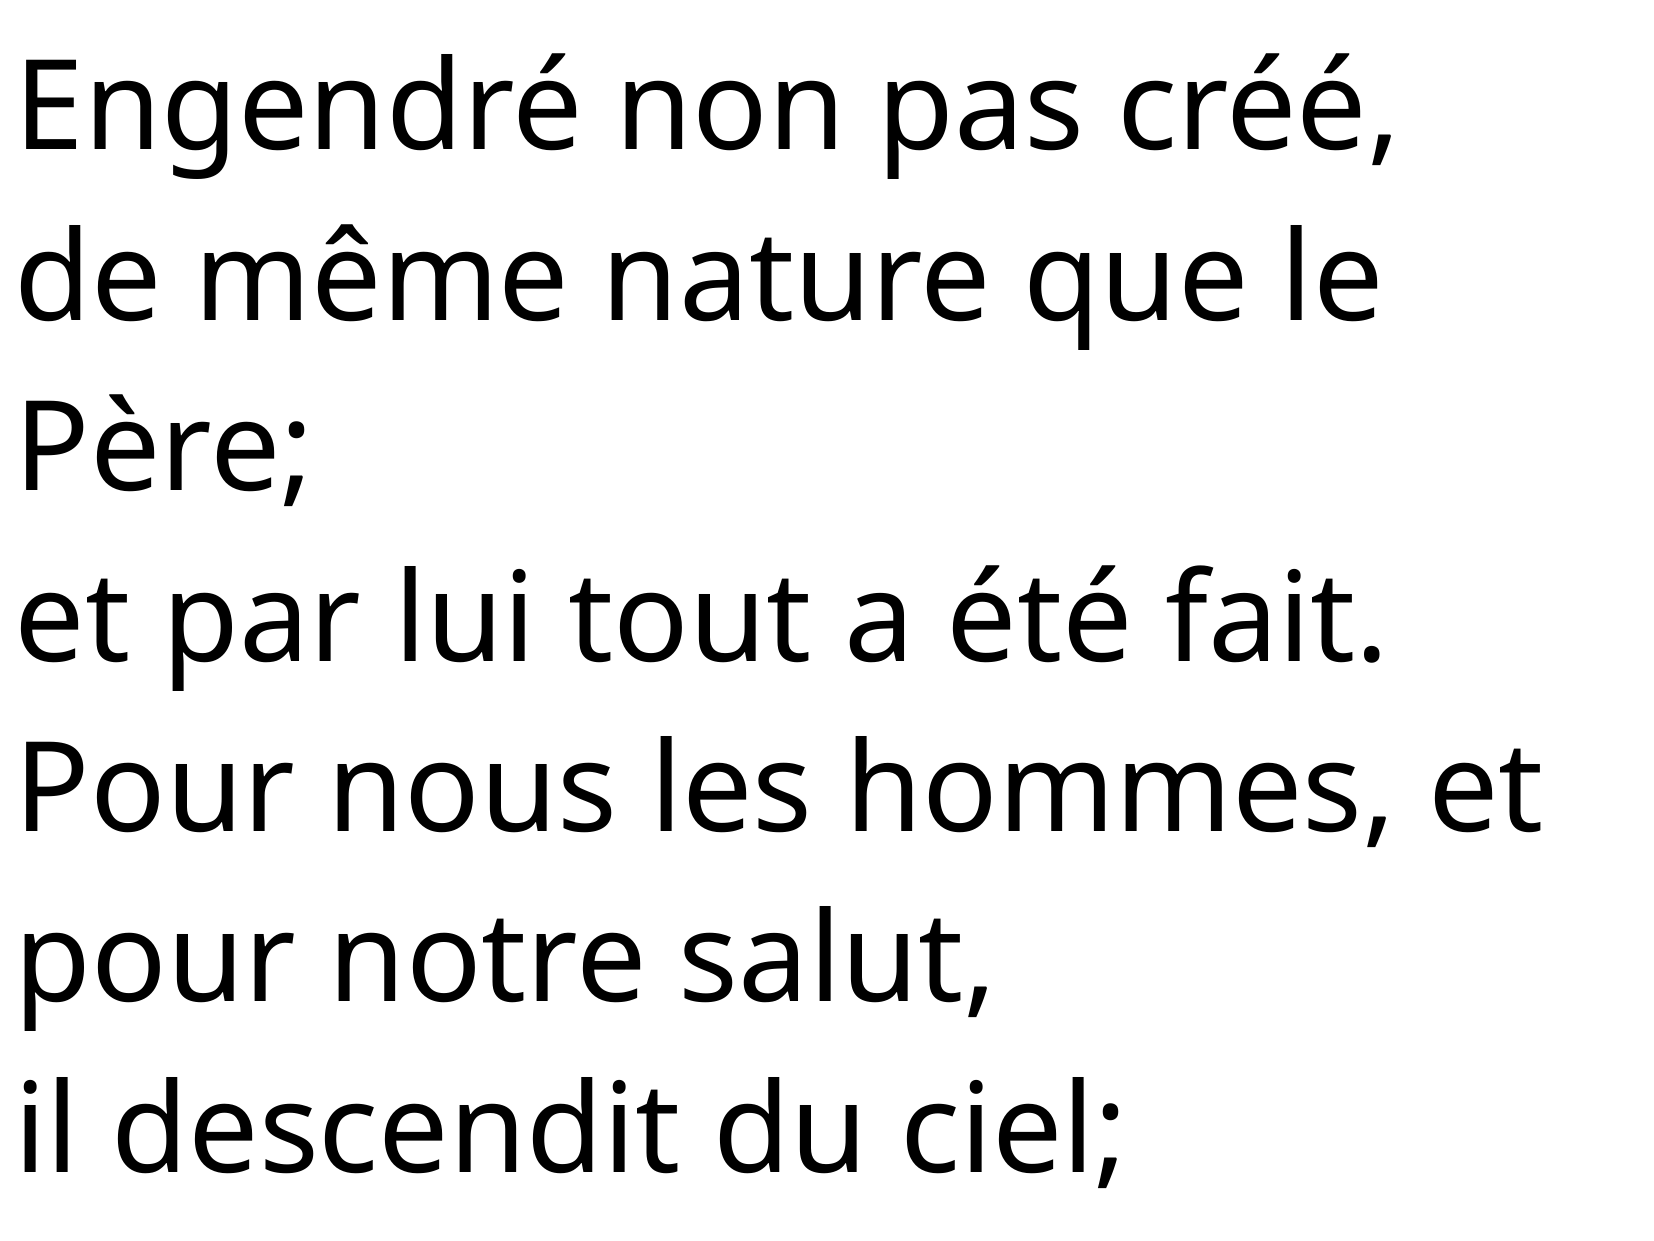

Engendré non pas créé,
de même nature que le Père;
et par lui tout a été fait.
Pour nous les hommes, et pour notre salut,
il descendit du ciel;